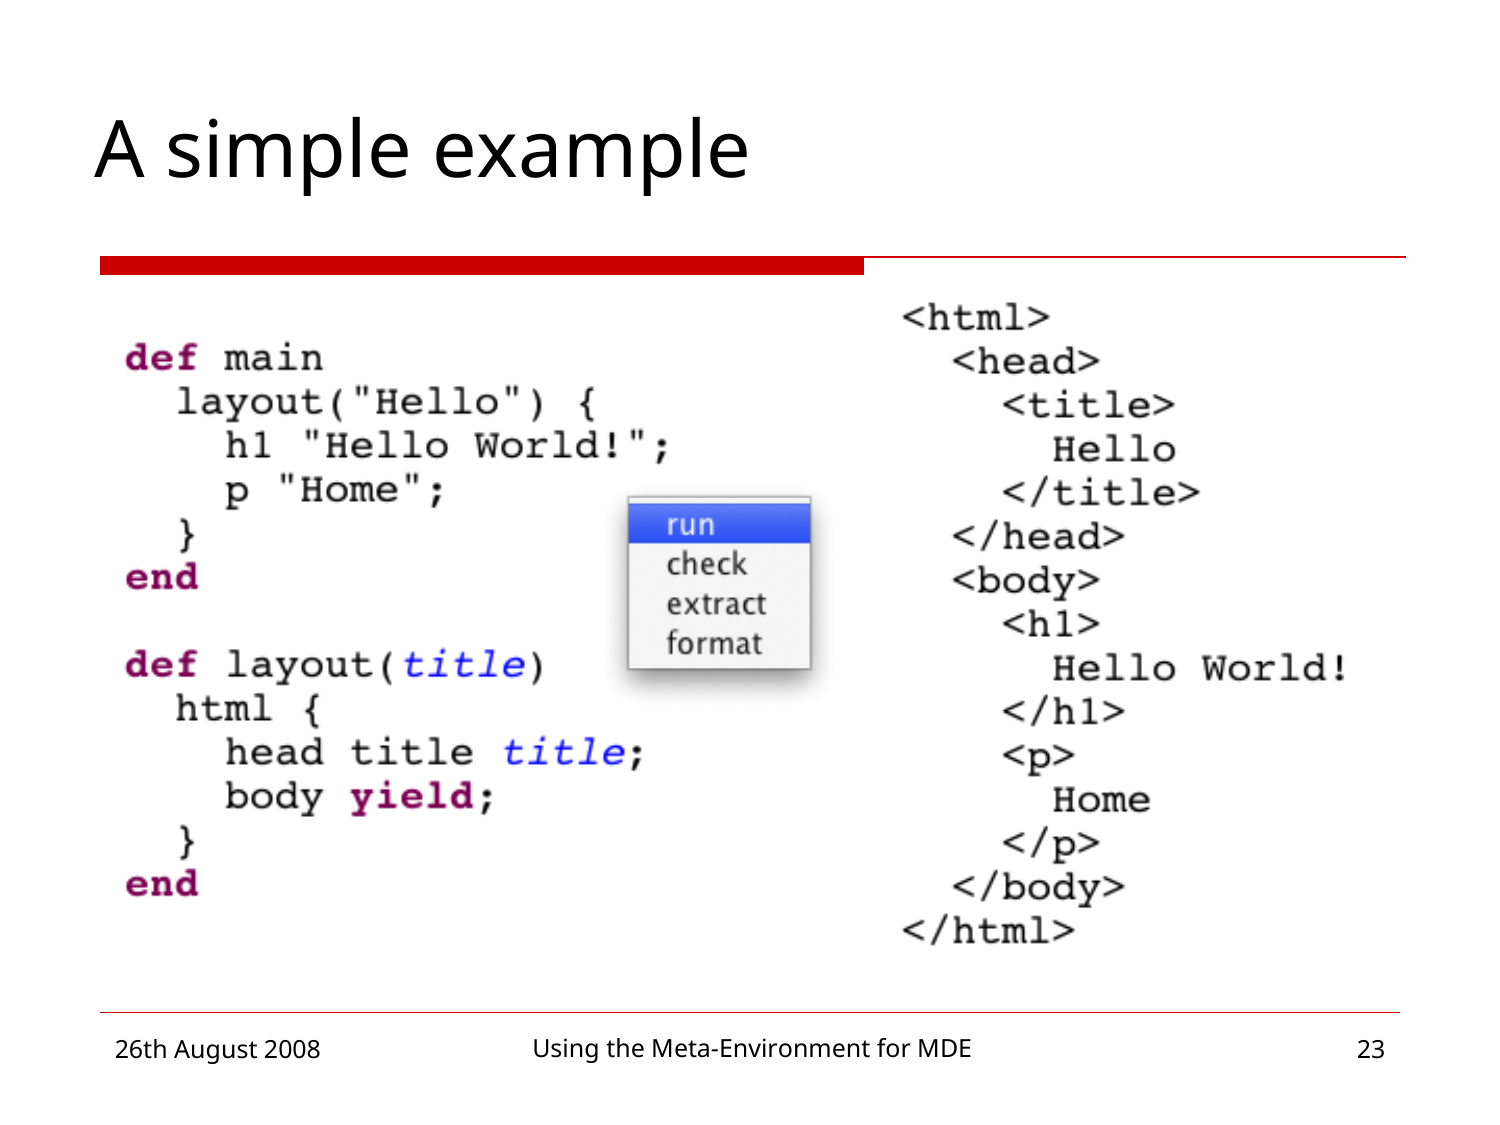

# A simple example
Using the Meta-Environment for MDE
26th August 2008
23